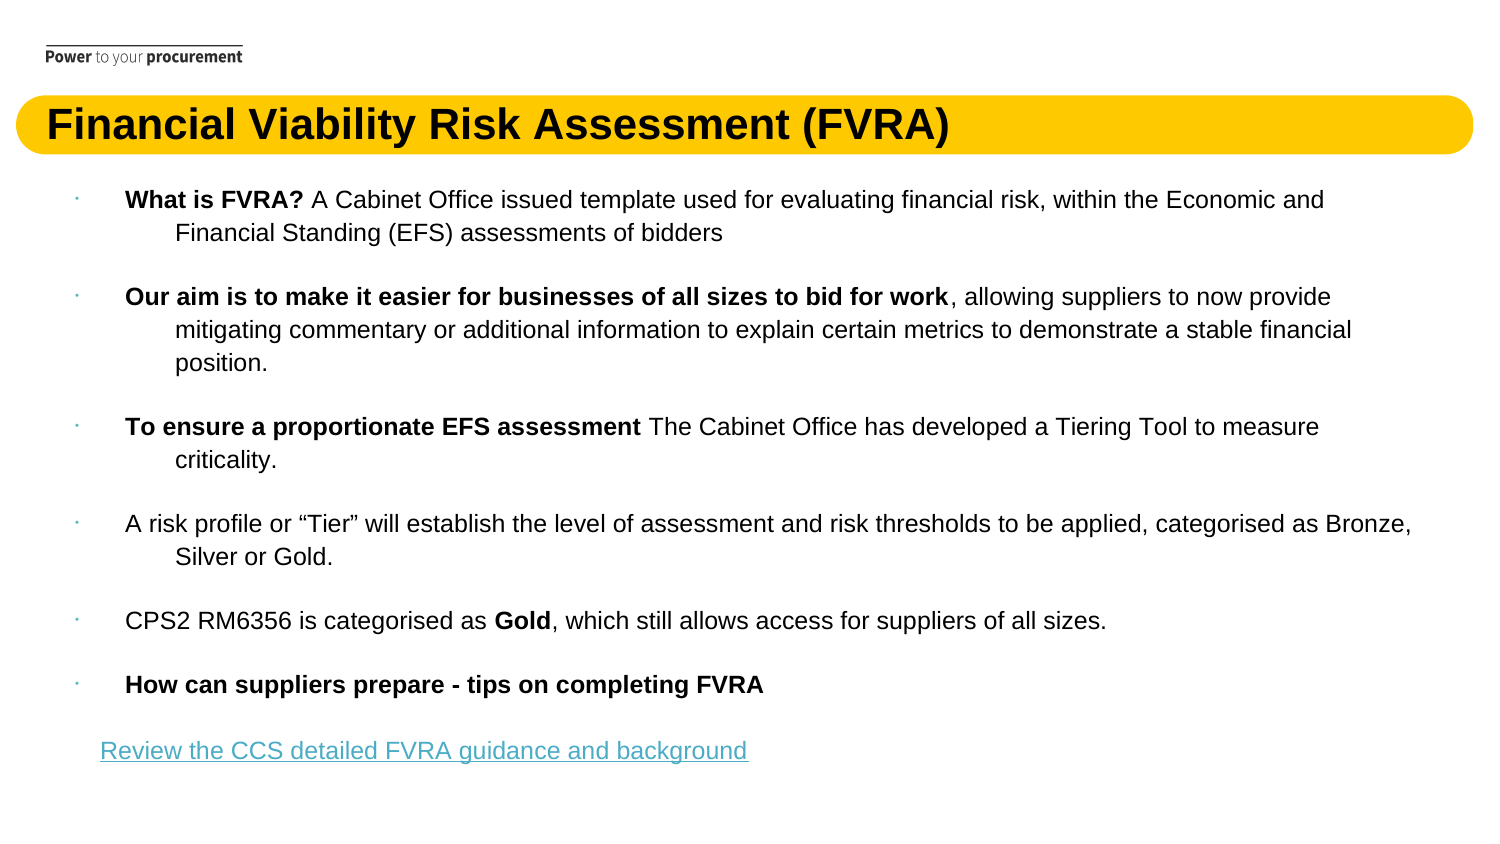

# Financial Viability Risk Assessment (FVRA)
What is FVRA? A Cabinet Office issued template used for evaluating financial risk, within the Economic and Financial Standing (EFS) assessments of bidders
Our aim is to make it easier for businesses of all sizes to bid for work, allowing suppliers to now provide mitigating commentary or additional information to explain certain metrics to demonstrate a stable financial position.
To ensure a proportionate EFS assessment The Cabinet Office has developed a Tiering Tool to measure criticality.
A risk profile or “Tier” will establish the level of assessment and risk thresholds to be applied, categorised as Bronze, Silver or Gold.
CPS2 RM6356 is categorised as Gold, which still allows access for suppliers of all sizes.
How can suppliers prepare - tips on completing FVRA
Review the CCS detailed FVRA guidance and background